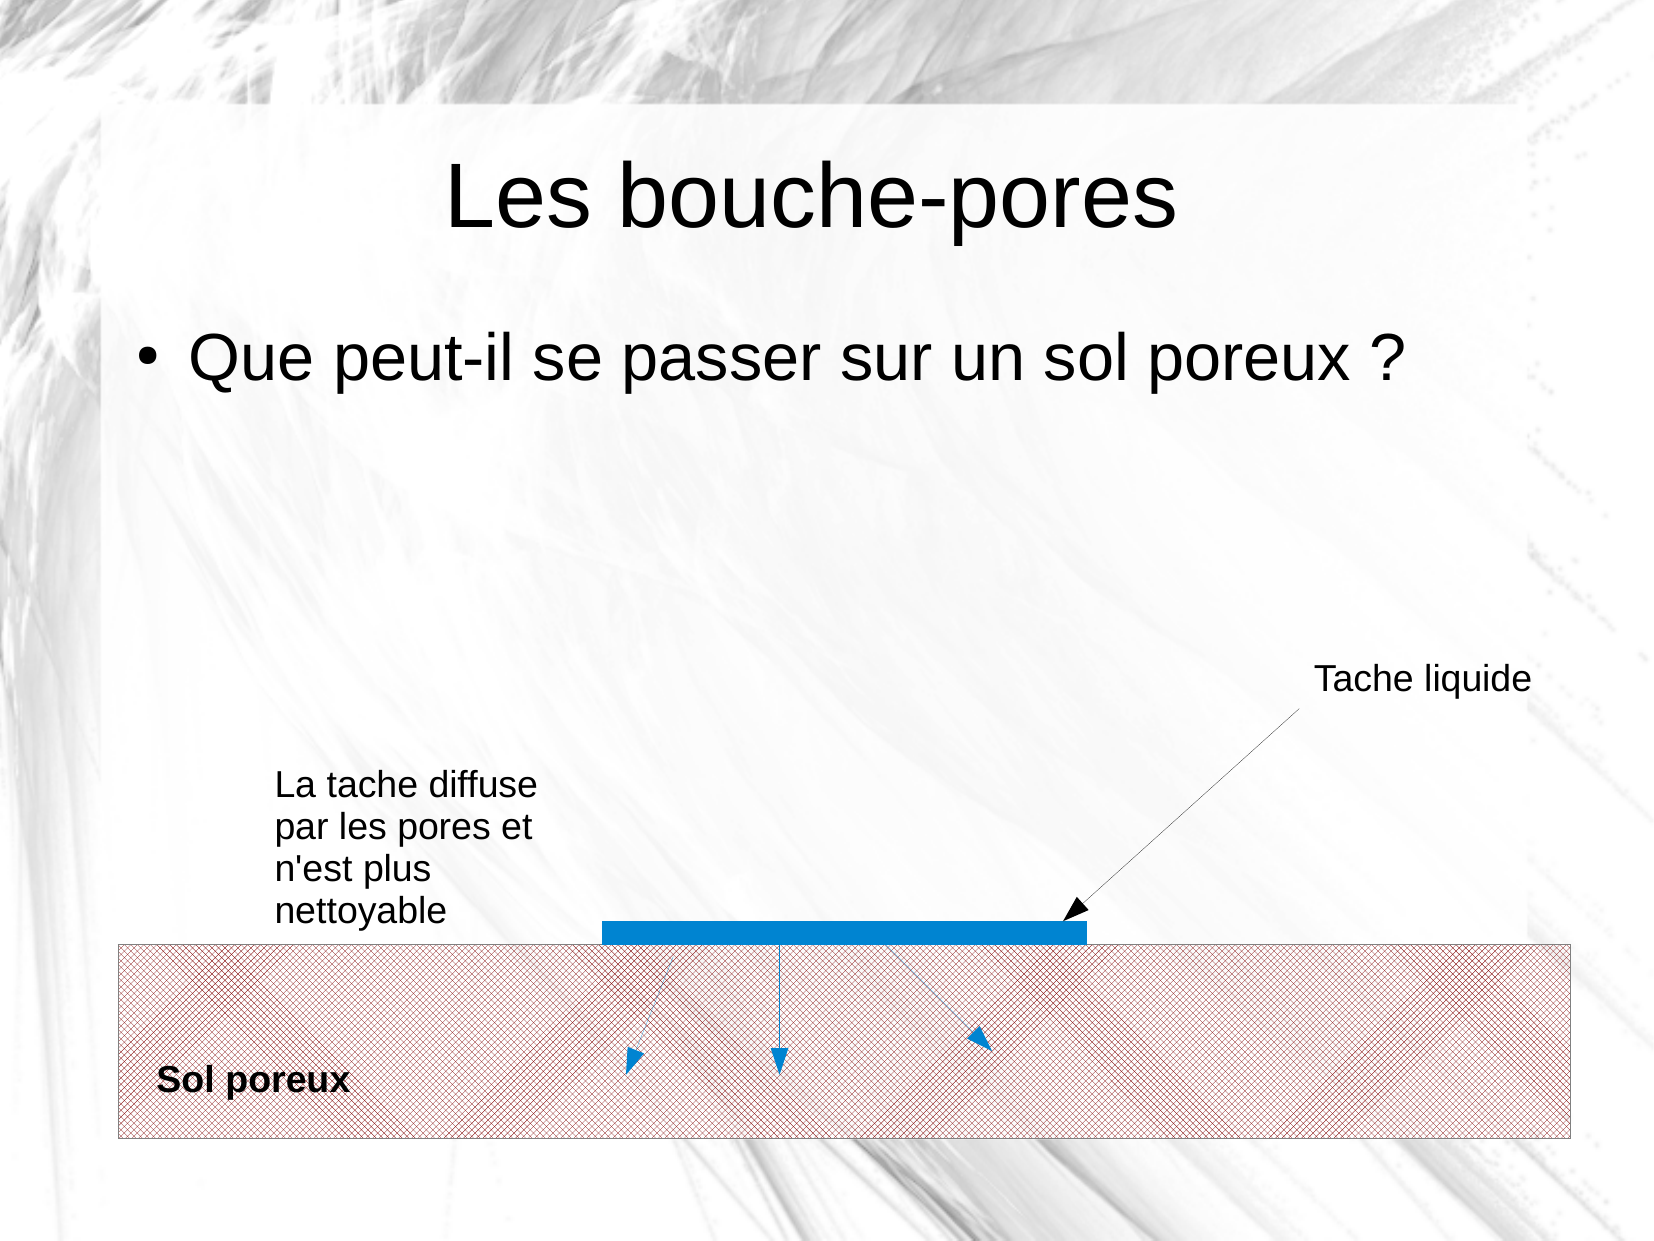

# Les bouche-pores
Que peut-il se passer sur un sol poreux ?
Tache liquide
La tache diffuse par les pores et n'est plus nettoyable
Sol poreux